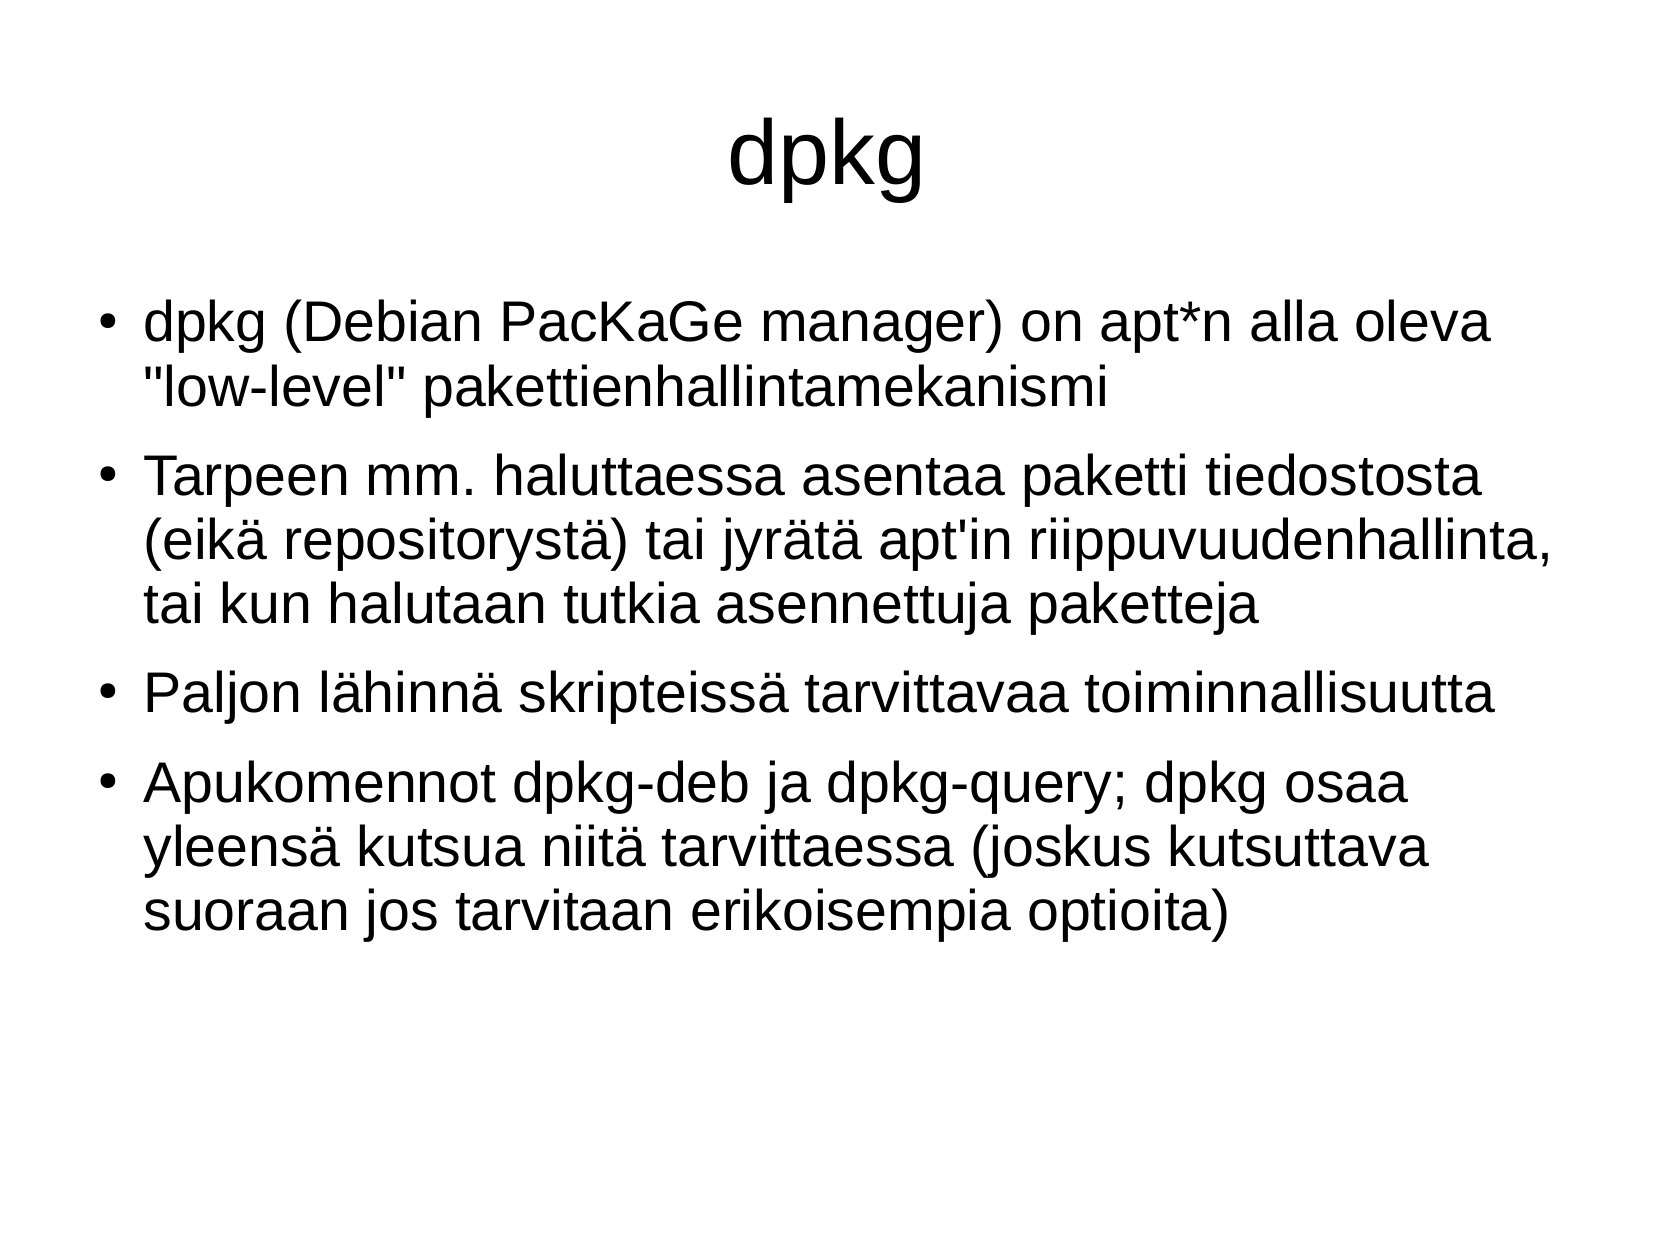

# dpkg
dpkg (Debian PacKaGe manager) on apt*n alla oleva "low-level" pakettienhallintamekanismi
Tarpeen mm. haluttaessa asentaa paketti tiedostosta (eikä repositorystä) tai jyrätä apt'in riippuvuudenhallinta, tai kun halutaan tutkia asennettuja paketteja
Paljon lähinnä skripteissä tarvittavaa toiminnallisuutta
Apukomennot dpkg-deb ja dpkg-query; dpkg osaa yleensä kutsua niitä tarvittaessa (joskus kutsuttava suoraan jos tarvitaan erikoisempia optioita)